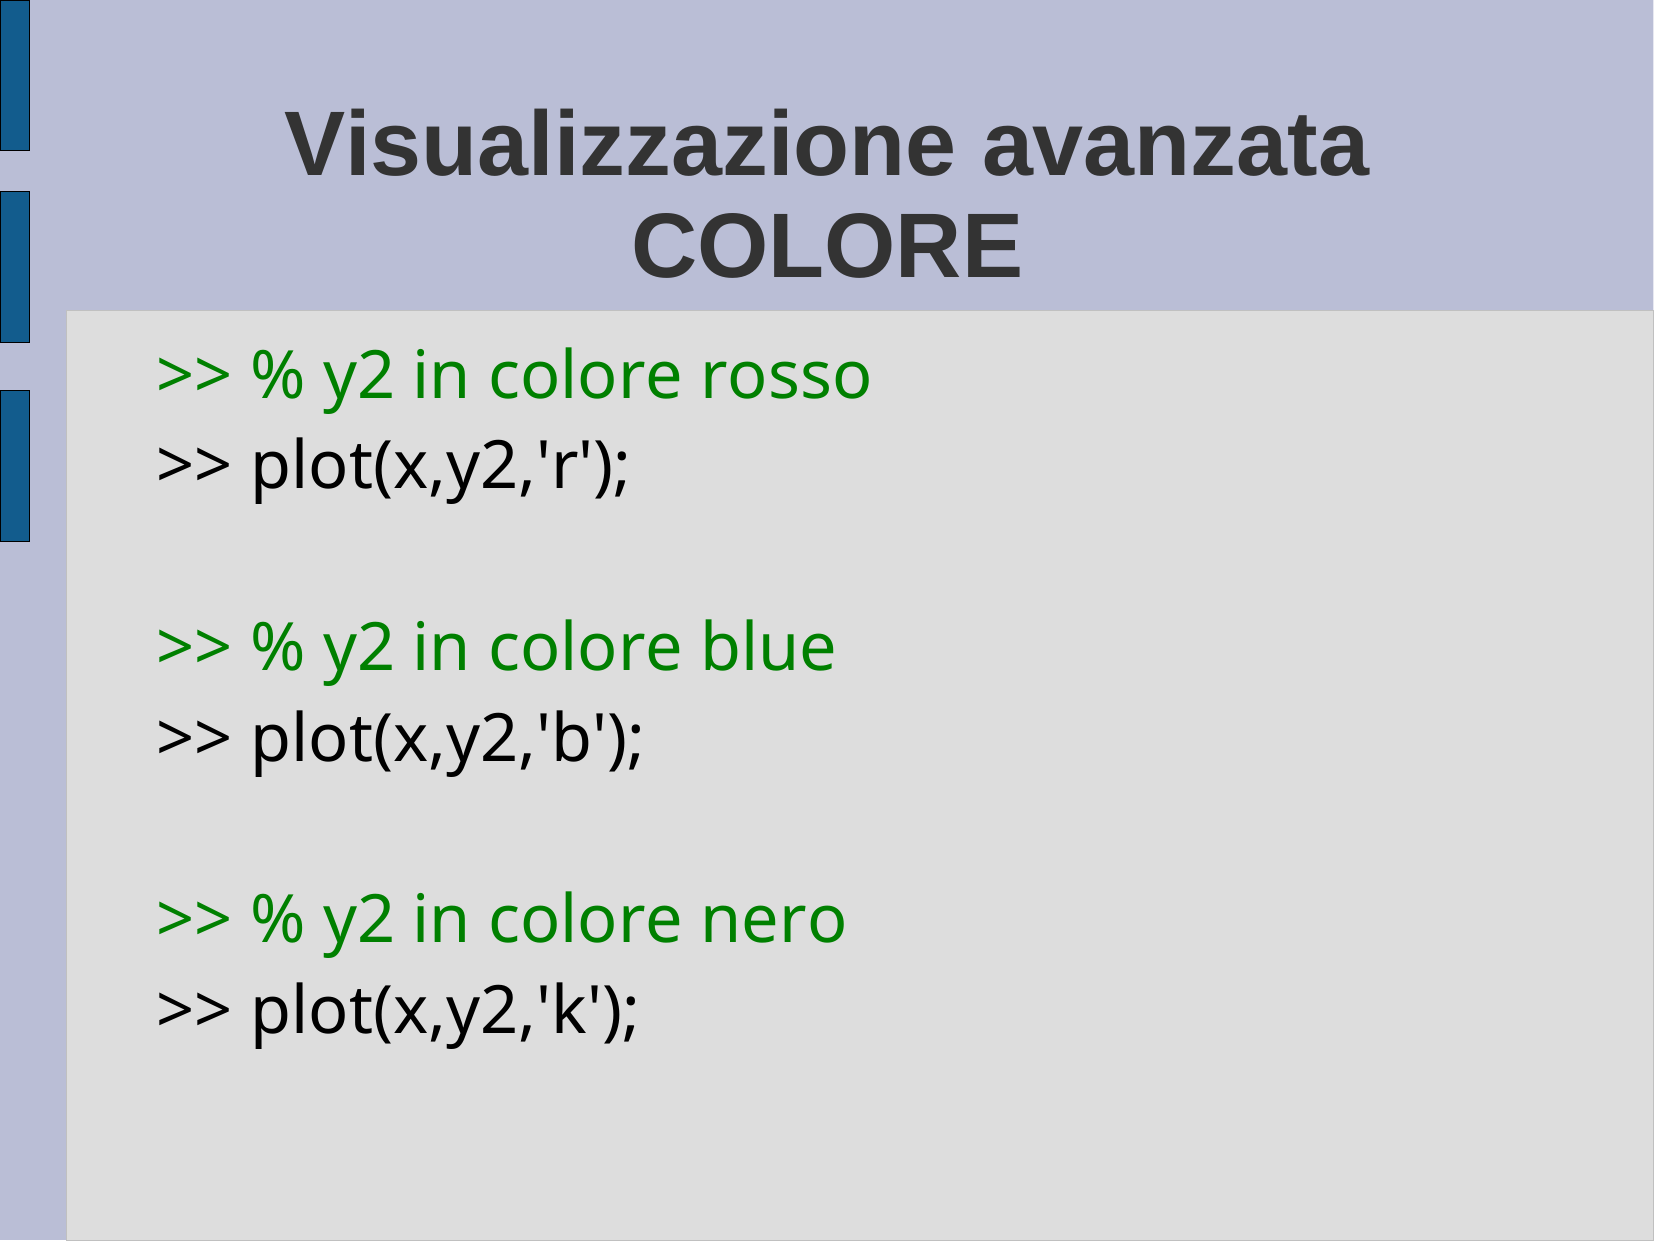

# Visualizzazione avanzata COLORE
>> % y2 in colore rosso
>> plot(x,y2,'r');
>> % y2 in colore blue
>> plot(x,y2,'b');
>> % y2 in colore nero
>> plot(x,y2,'k');